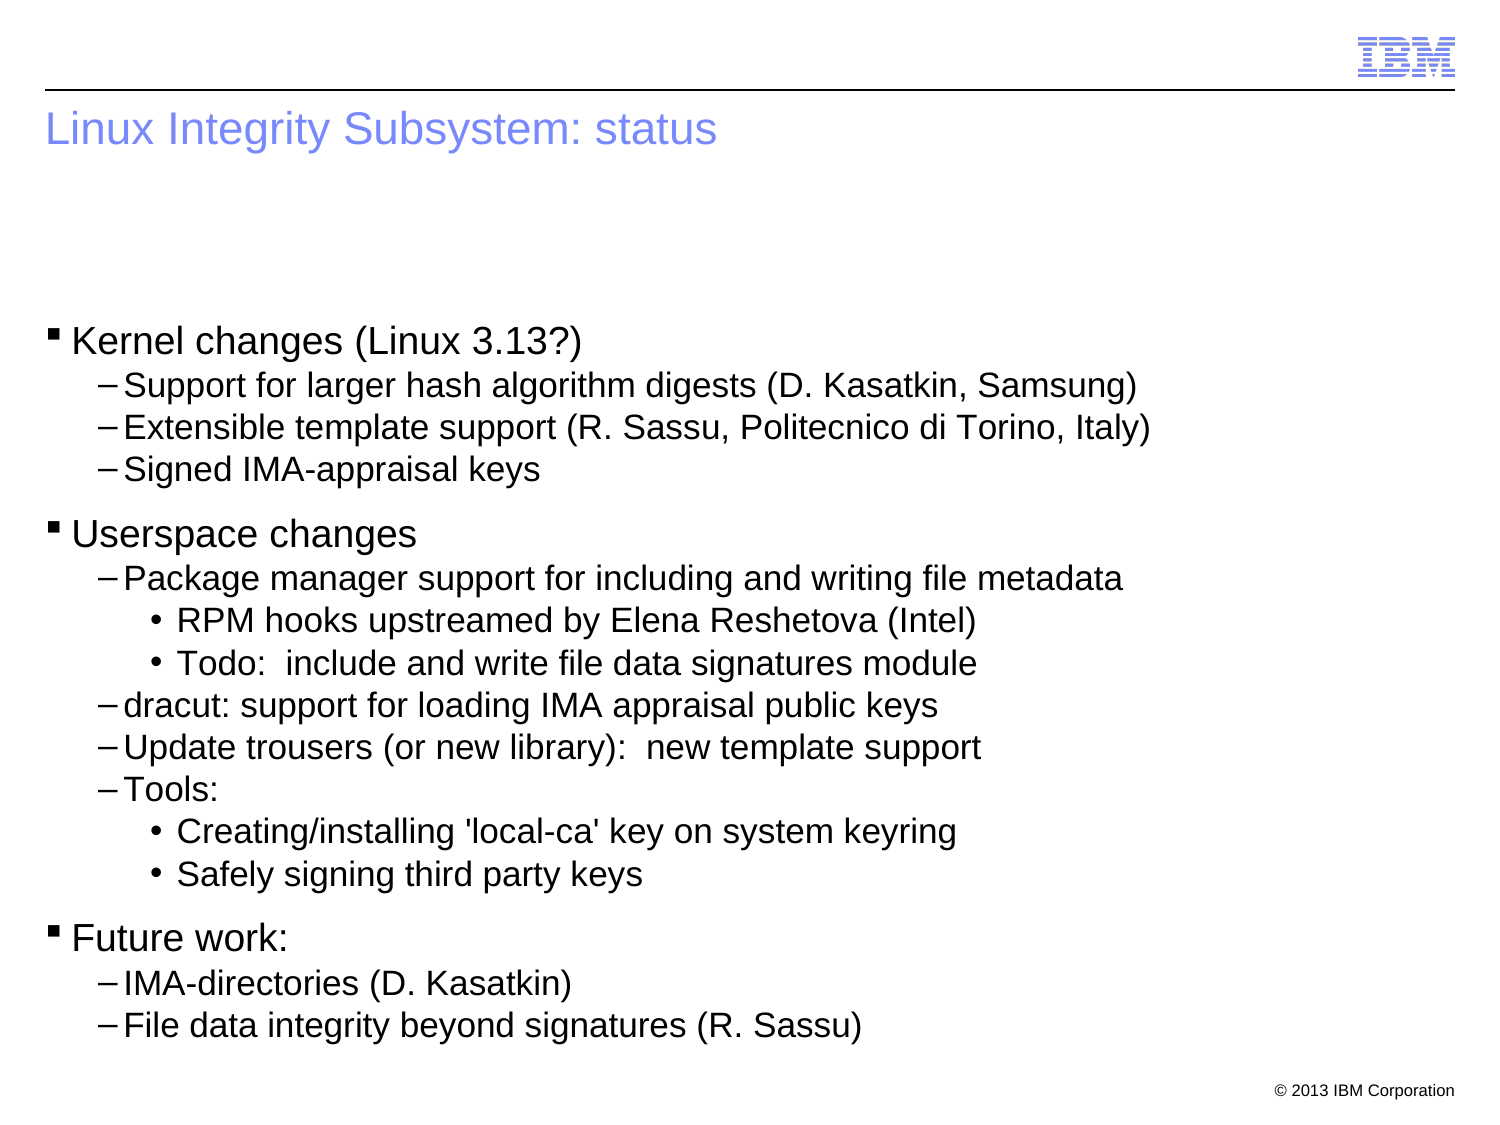

# Linux Integrity Subsystem: status
Kernel changes (Linux 3.13?)
Support for larger hash algorithm digests (D. Kasatkin, Samsung)
Extensible template support (R. Sassu, Politecnico di Torino, Italy)
Signed IMA-appraisal keys
Userspace changes
Package manager support for including and writing file metadata
RPM hooks upstreamed by Elena Reshetova (Intel)
Todo: include and write file data signatures module
dracut: support for loading IMA appraisal public keys
Update trousers (or new library): new template support
Tools:
Creating/installing 'local-ca' key on system keyring
Safely signing third party keys
Future work:
IMA-directories (D. Kasatkin)
File data integrity beyond signatures (R. Sassu)